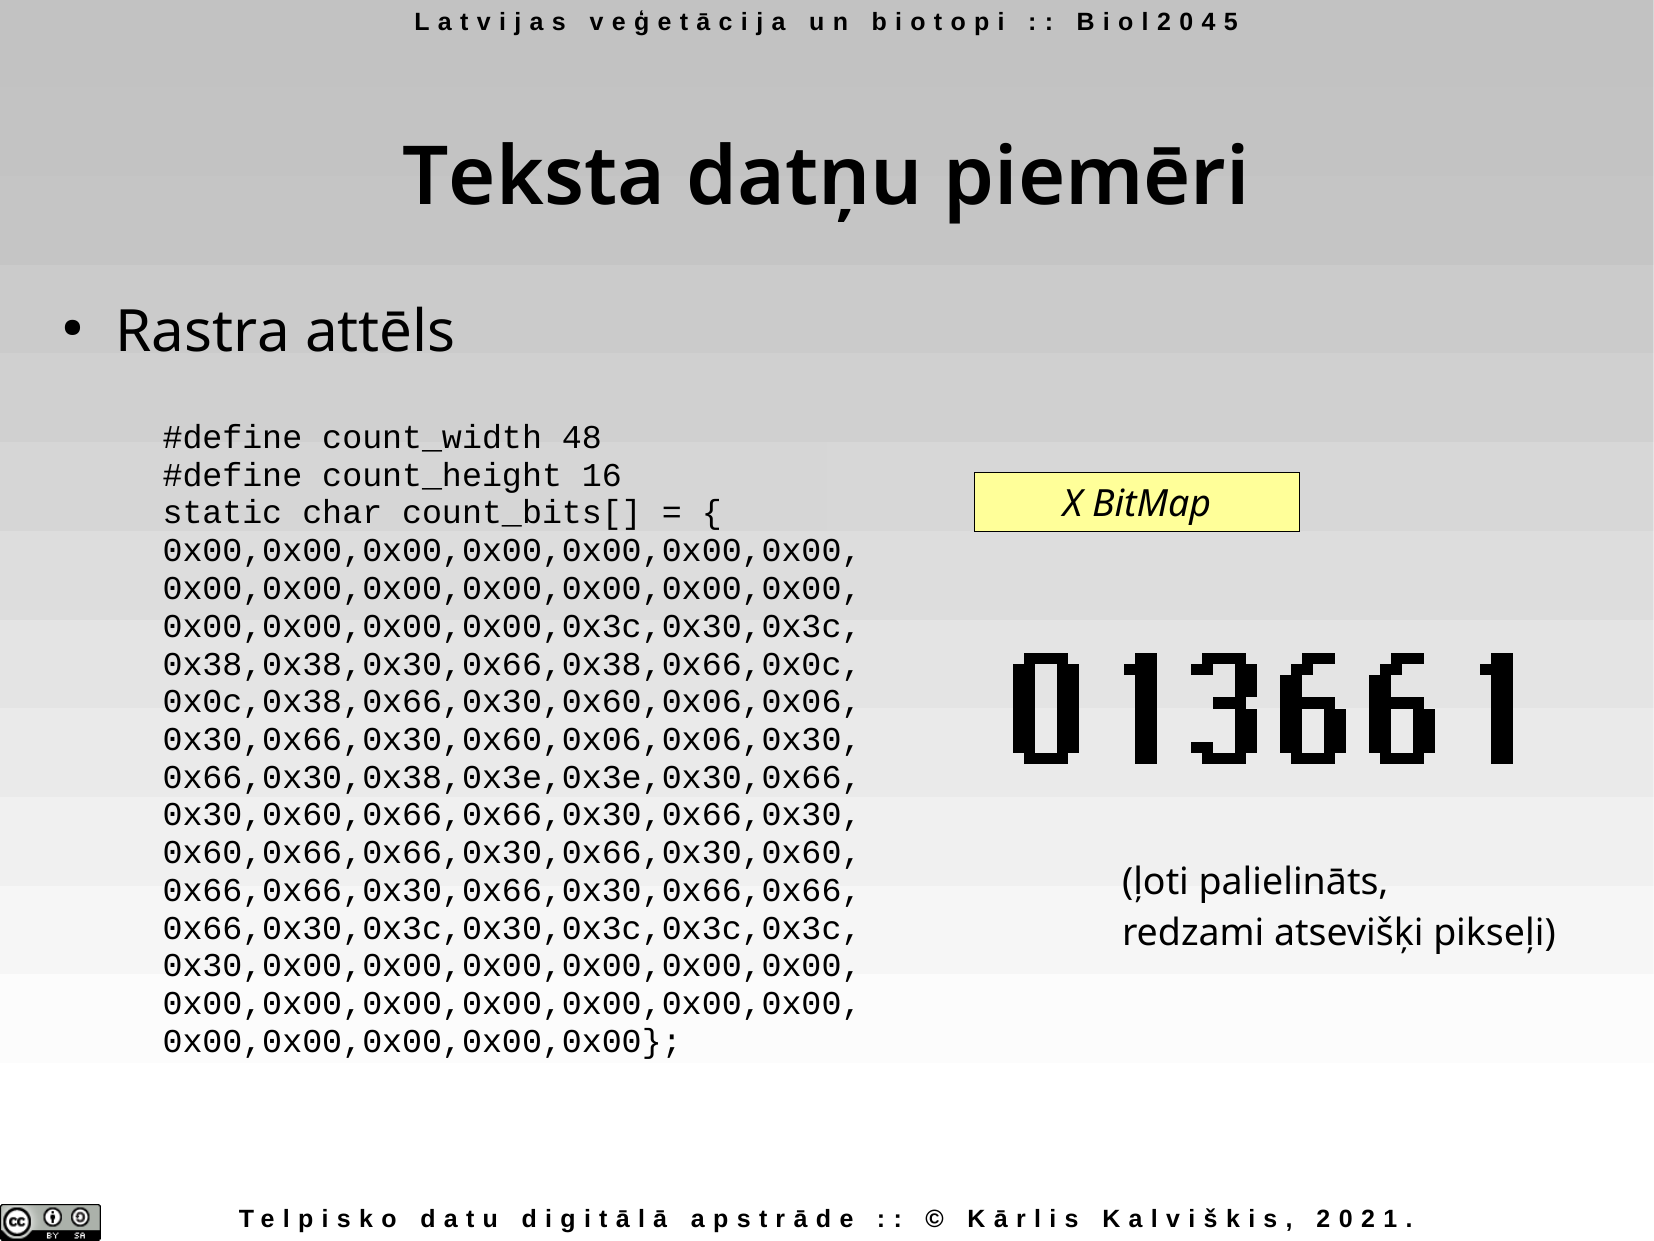

# Teksta datņu piemēri
Rastra attēls
#define count_width 48
#define count_height 16
static char count_bits[] = {
0x00,0x00,0x00,0x00,0x00,0x00,0x00,
0x00,0x00,0x00,0x00,0x00,0x00,0x00,
0x00,0x00,0x00,0x00,0x3c,0x30,0x3c,
0x38,0x38,0x30,0x66,0x38,0x66,0x0c,
0x0c,0x38,0x66,0x30,0x60,0x06,0x06,
0x30,0x66,0x30,0x60,0x06,0x06,0x30,
0x66,0x30,0x38,0x3e,0x3e,0x30,0x66,
0x30,0x60,0x66,0x66,0x30,0x66,0x30,
0x60,0x66,0x66,0x30,0x66,0x30,0x60,
0x66,0x66,0x30,0x66,0x30,0x66,0x66,
0x66,0x30,0x3c,0x30,0x3c,0x3c,0x3c,
0x30,0x00,0x00,0x00,0x00,0x00,0x00,
0x00,0x00,0x00,0x00,0x00,0x00,0x00,
0x00,0x00,0x00,0x00,0x00};
X BitMap
(ļoti palielināts,
redzami atsevišķi pikseļi)